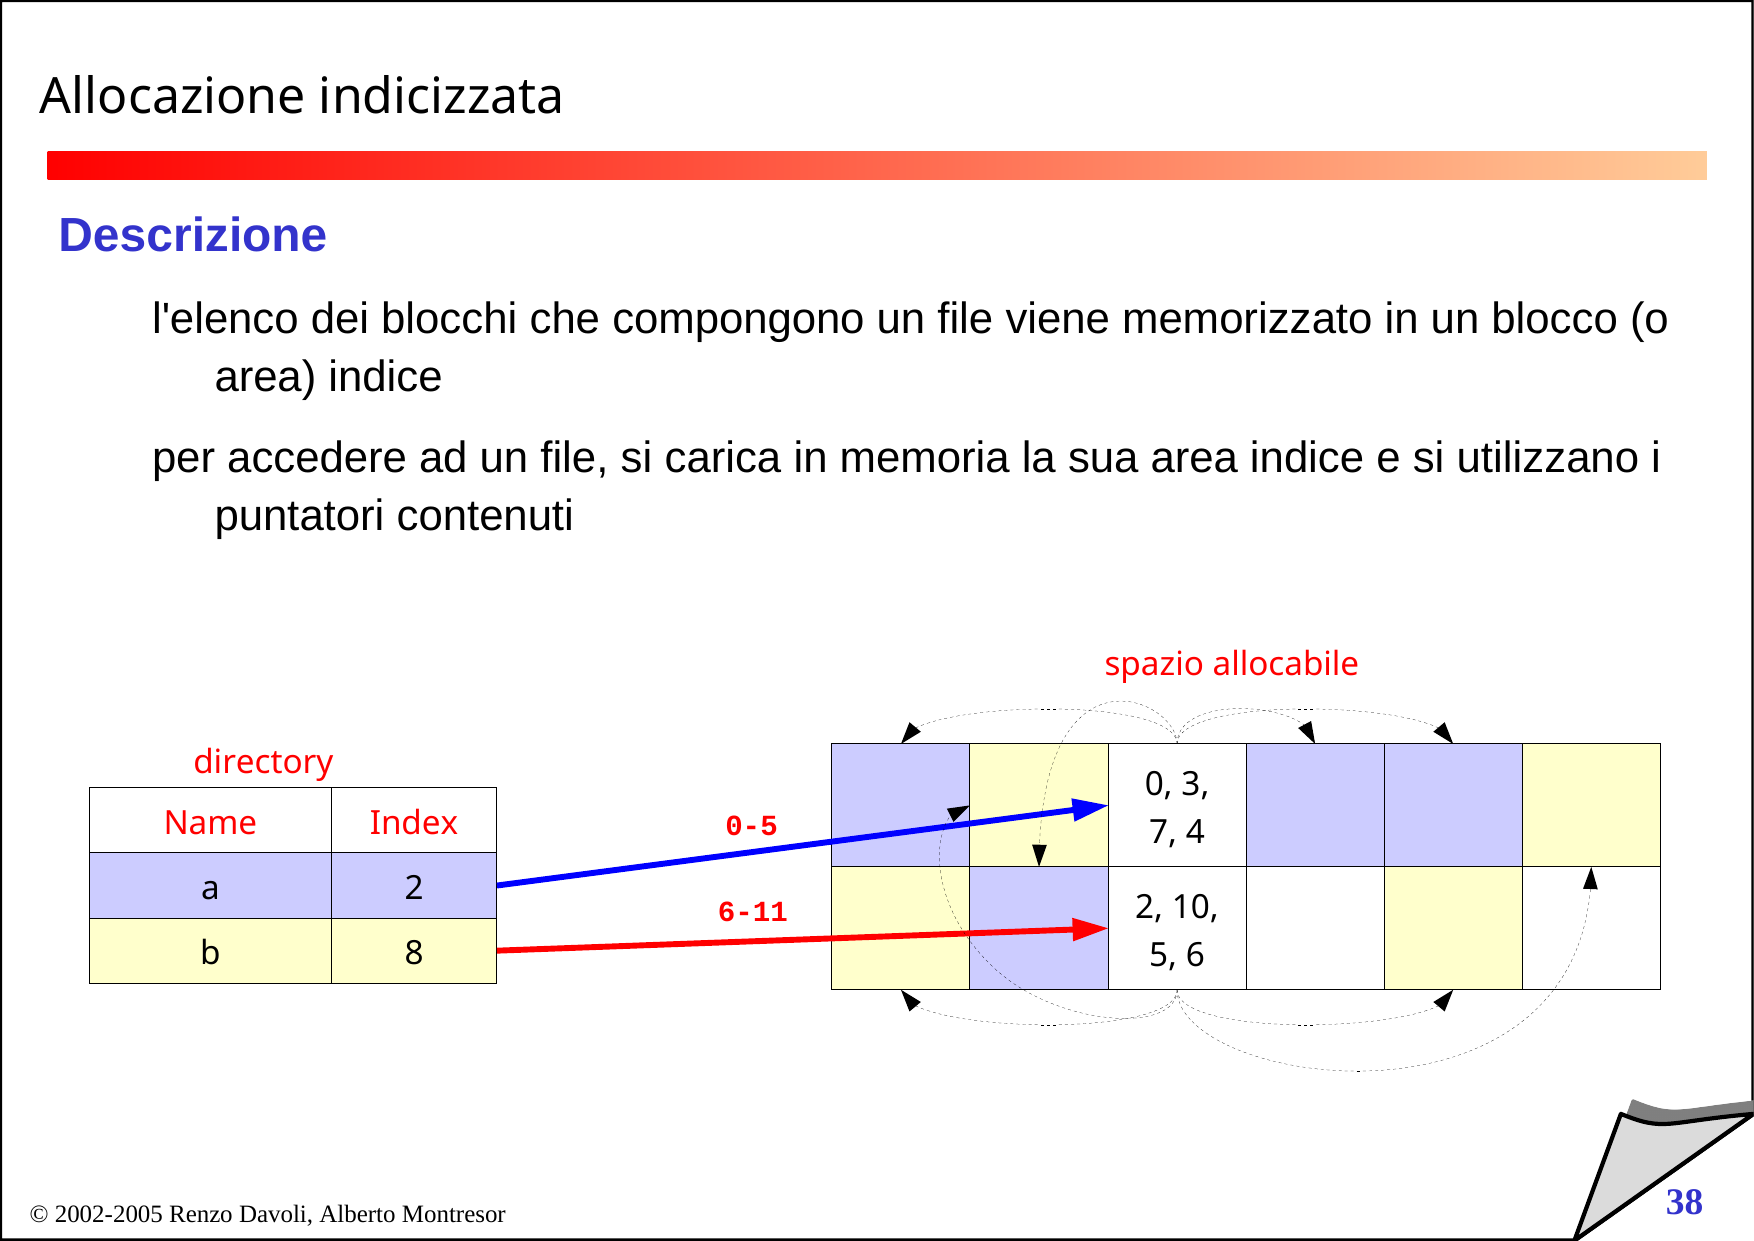

# Allocazione indicizzata
Descrizione
l'elenco dei blocchi che compongono un file viene memorizzato in un blocco (o area) indice
per accedere ad un file, si carica in memoria la sua area indice e si utilizzano i puntatori contenuti
spazio allocabile
directory
0, 3,
7, 4
Name
Index
0-5
a
2
2, 10,
5, 6
6-11
b
8